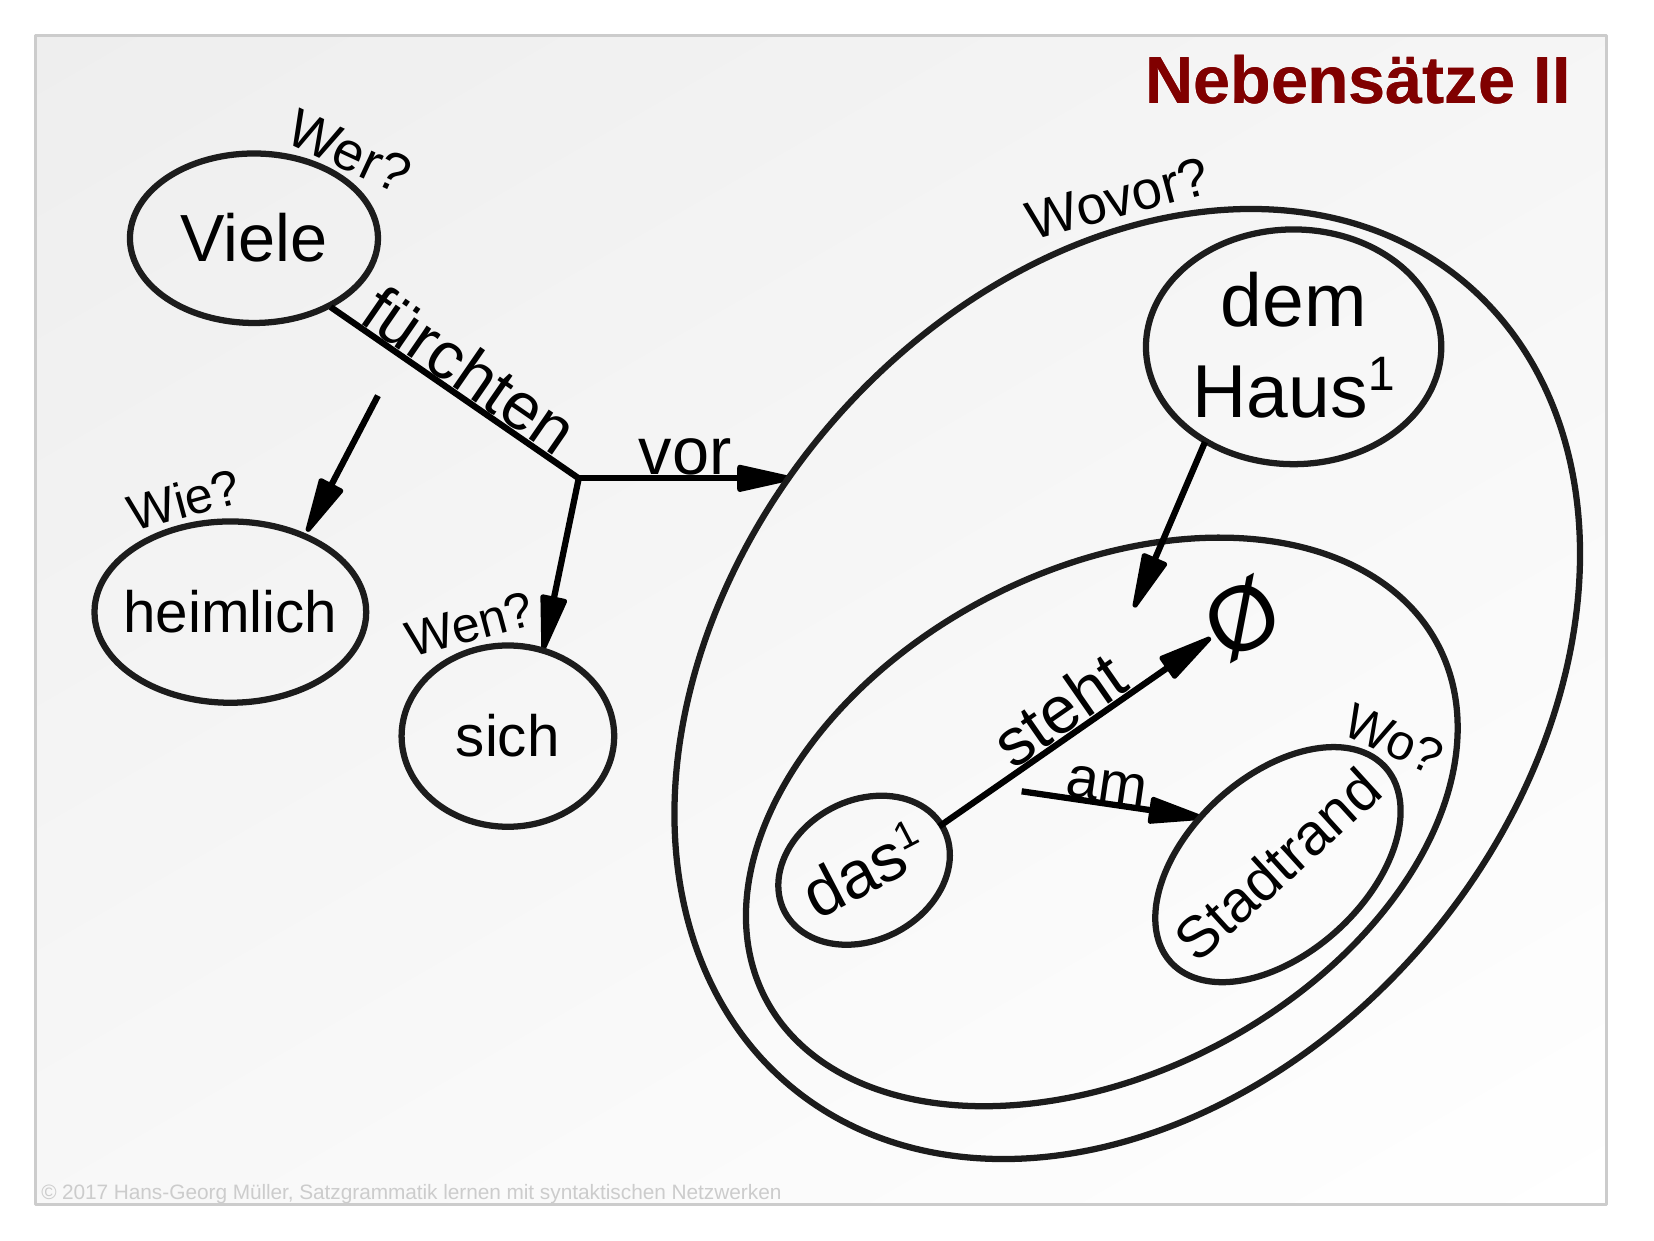

# Nebensätze II
Nebensätze II
Wer?
Wovor?
Viele
dem
Haus1
fürchten
steht
Wo?
Stadtrand
am
das1
Wie?
vor
heimlich
Ø
Wen?
sich